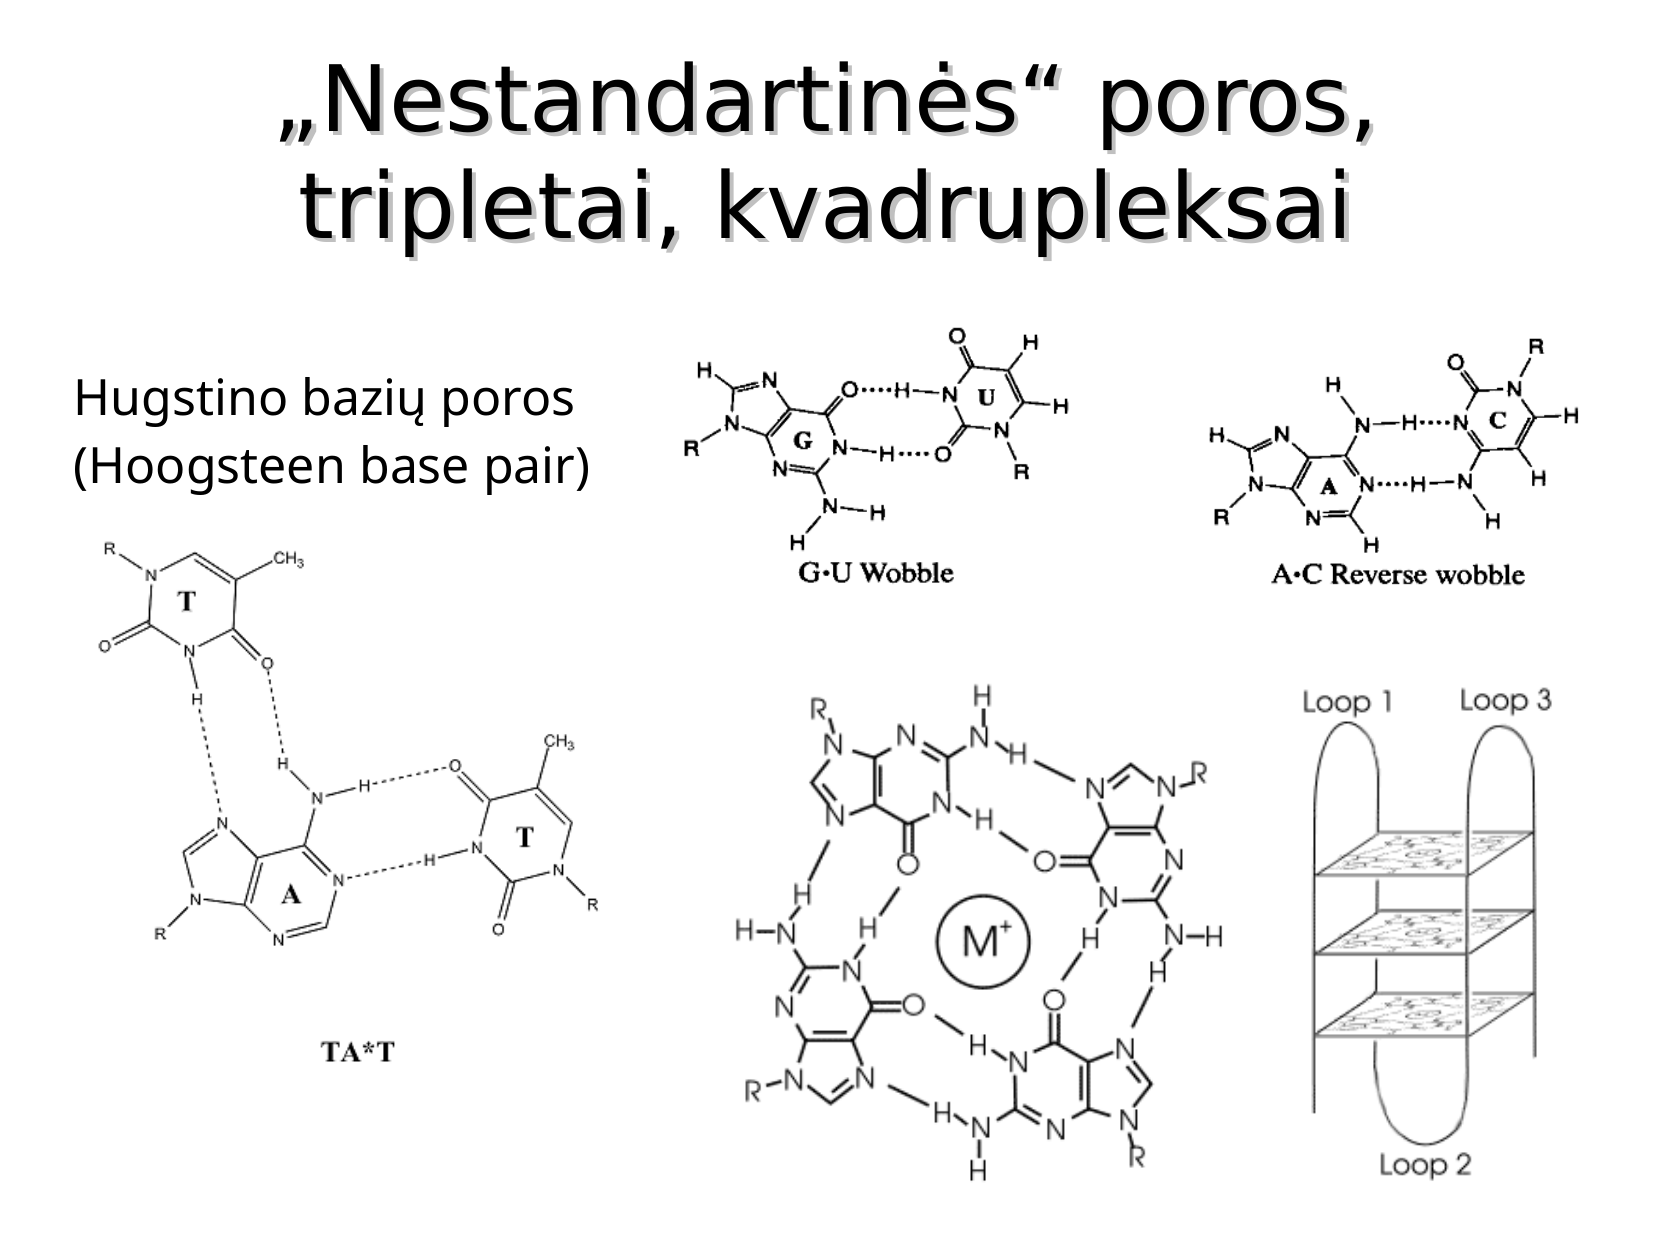

# „Nestandartinės“ poros, tripletai, kvadrupleksai
Hugstino bazių poros (Hoogsteen base pair)